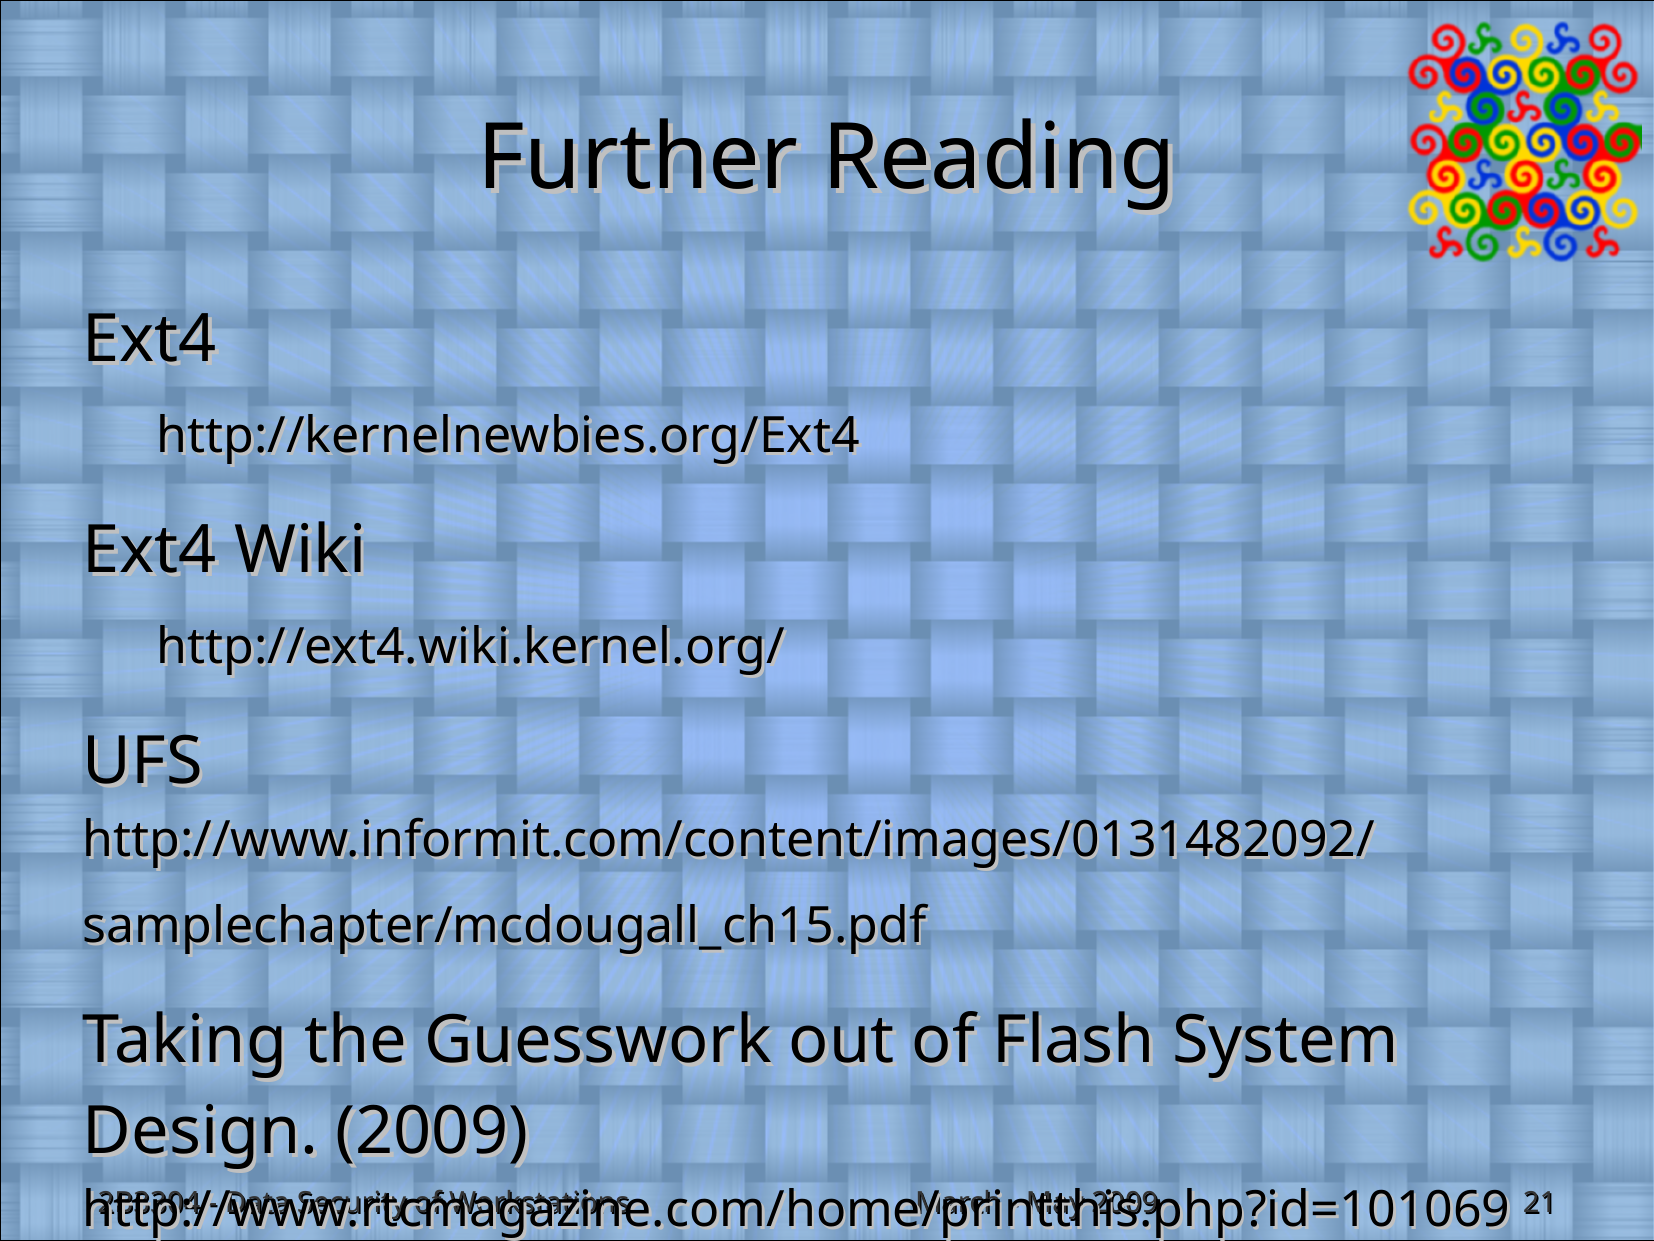

# Further Reading
Ext4
 	http://kernelnewbies.org/Ext4
Ext4 Wiki
 	http://ext4.wiki.kernel.org/
UFS
http://www.informit.com/content/images/0131482092/samplechapter/mcdougall_ch15.pdf
Taking the Guesswork out of Flash System Design. (2009)
http://www.rtcmagazine.com/home/printthis.php?id=101069